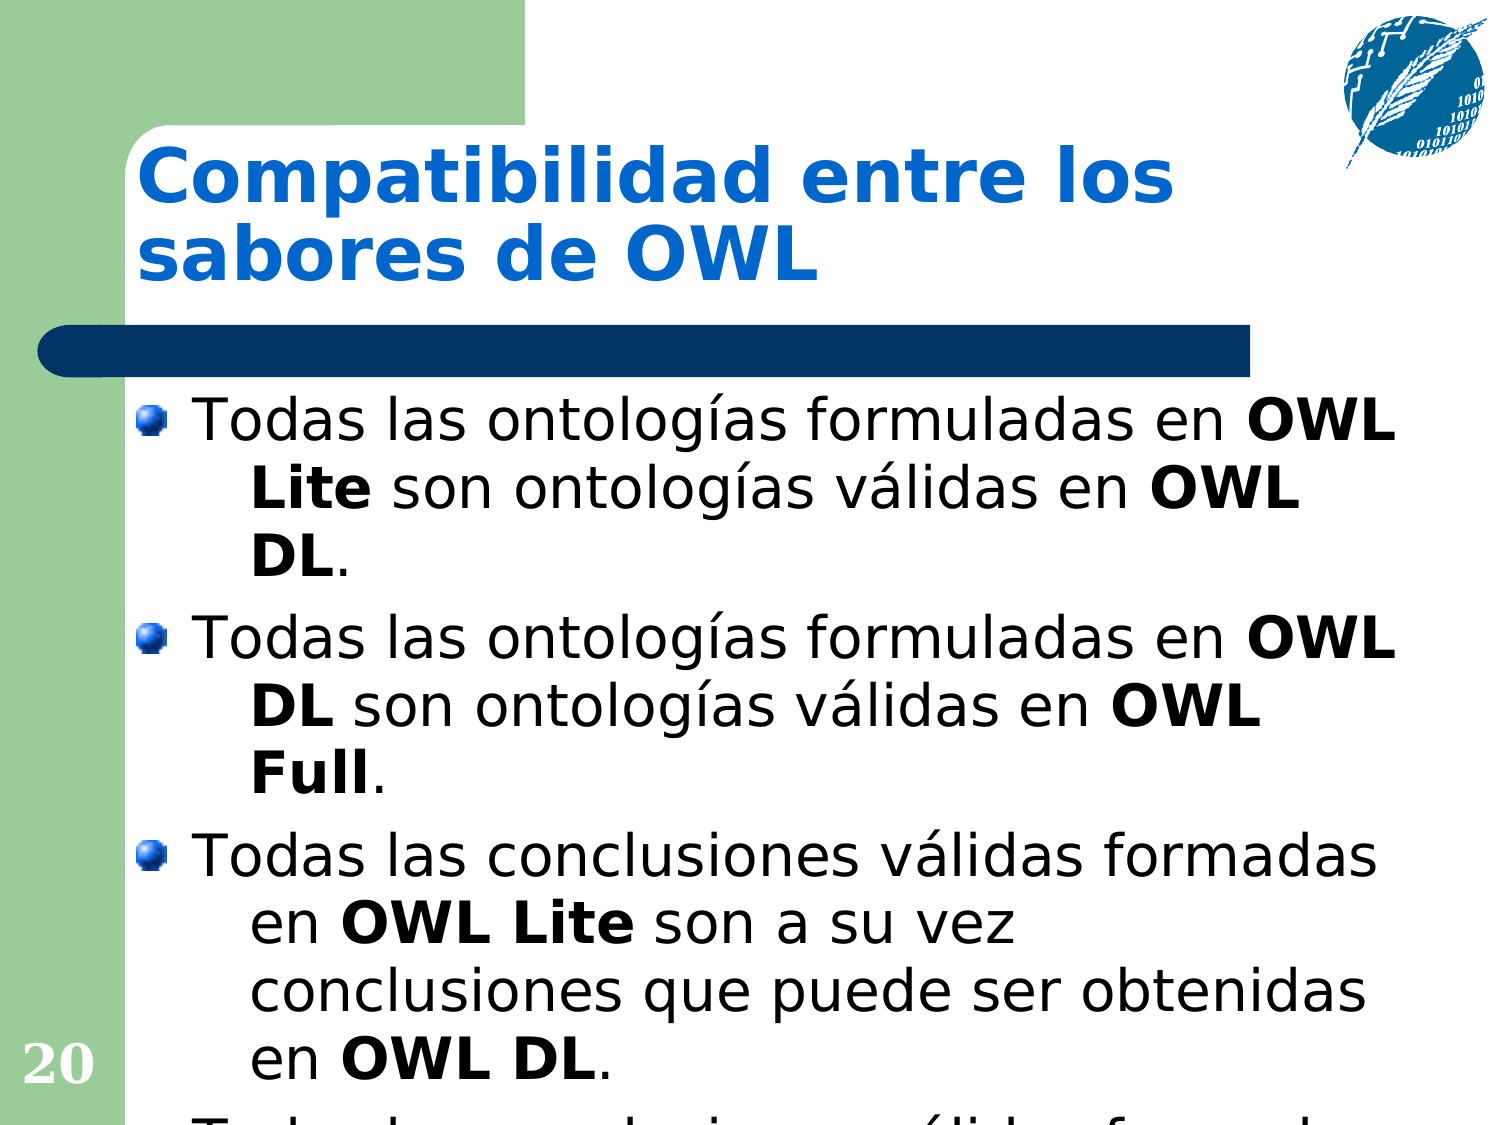

# Compatibilidad entre los sabores de OWL
Todas las ontologías formuladas en OWL Lite son ontologías válidas en OWL DL.
Todas las ontologías formuladas en OWL DL son ontologías válidas en OWL Full.
Todas las conclusiones válidas formadas en OWL Lite son a su vez conclusiones que puede ser obtenidas en OWL DL.
Todas las conclusiones válidas formadas en OWL DL son a su vez conclusiones que puede ser obtenidas en OWL Full.
20